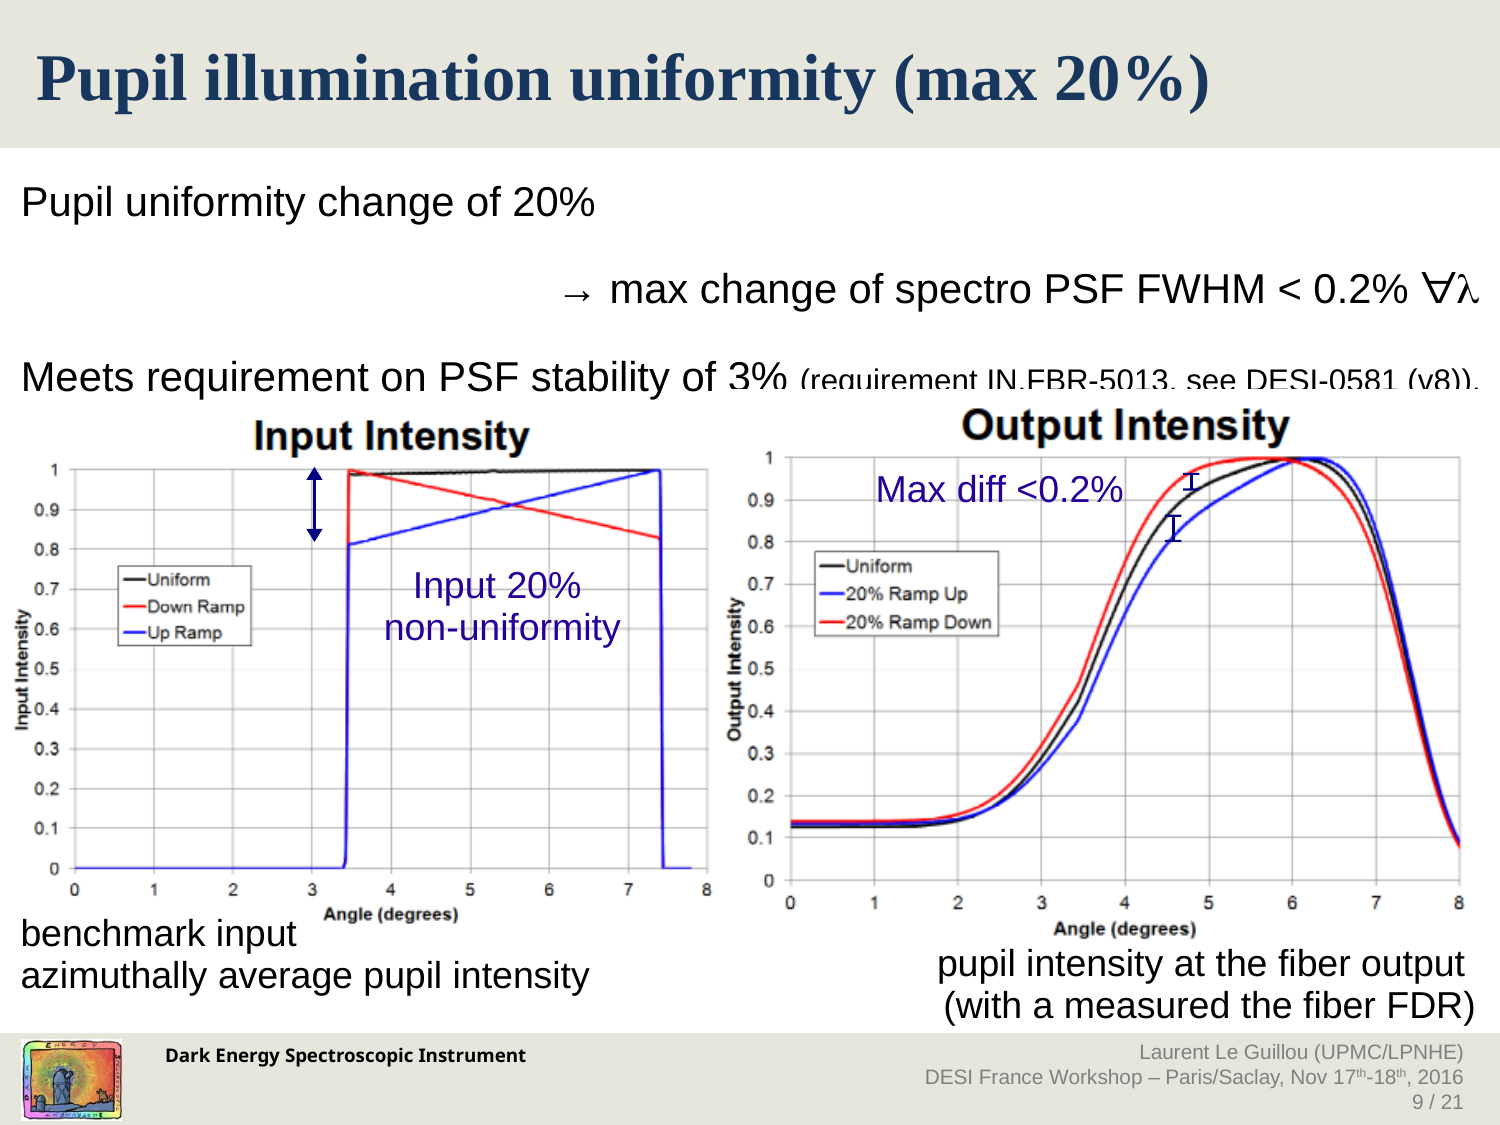

# Pupil illumination uniformity (max 20%)
Pupil uniformity change of 20%
→ max change of spectro PSF FWHM < 0.2% ∀λ
Meets requirement on PSF stability of 3% (requirement IN.FBR-5013, see DESI-0581 (v8)).
Max diff <0.2%
Input 20%
non-uniformity
benchmark input
azimuthally average pupil intensity
pupil intensity at the fiber output
(with a measured the fiber FDR)